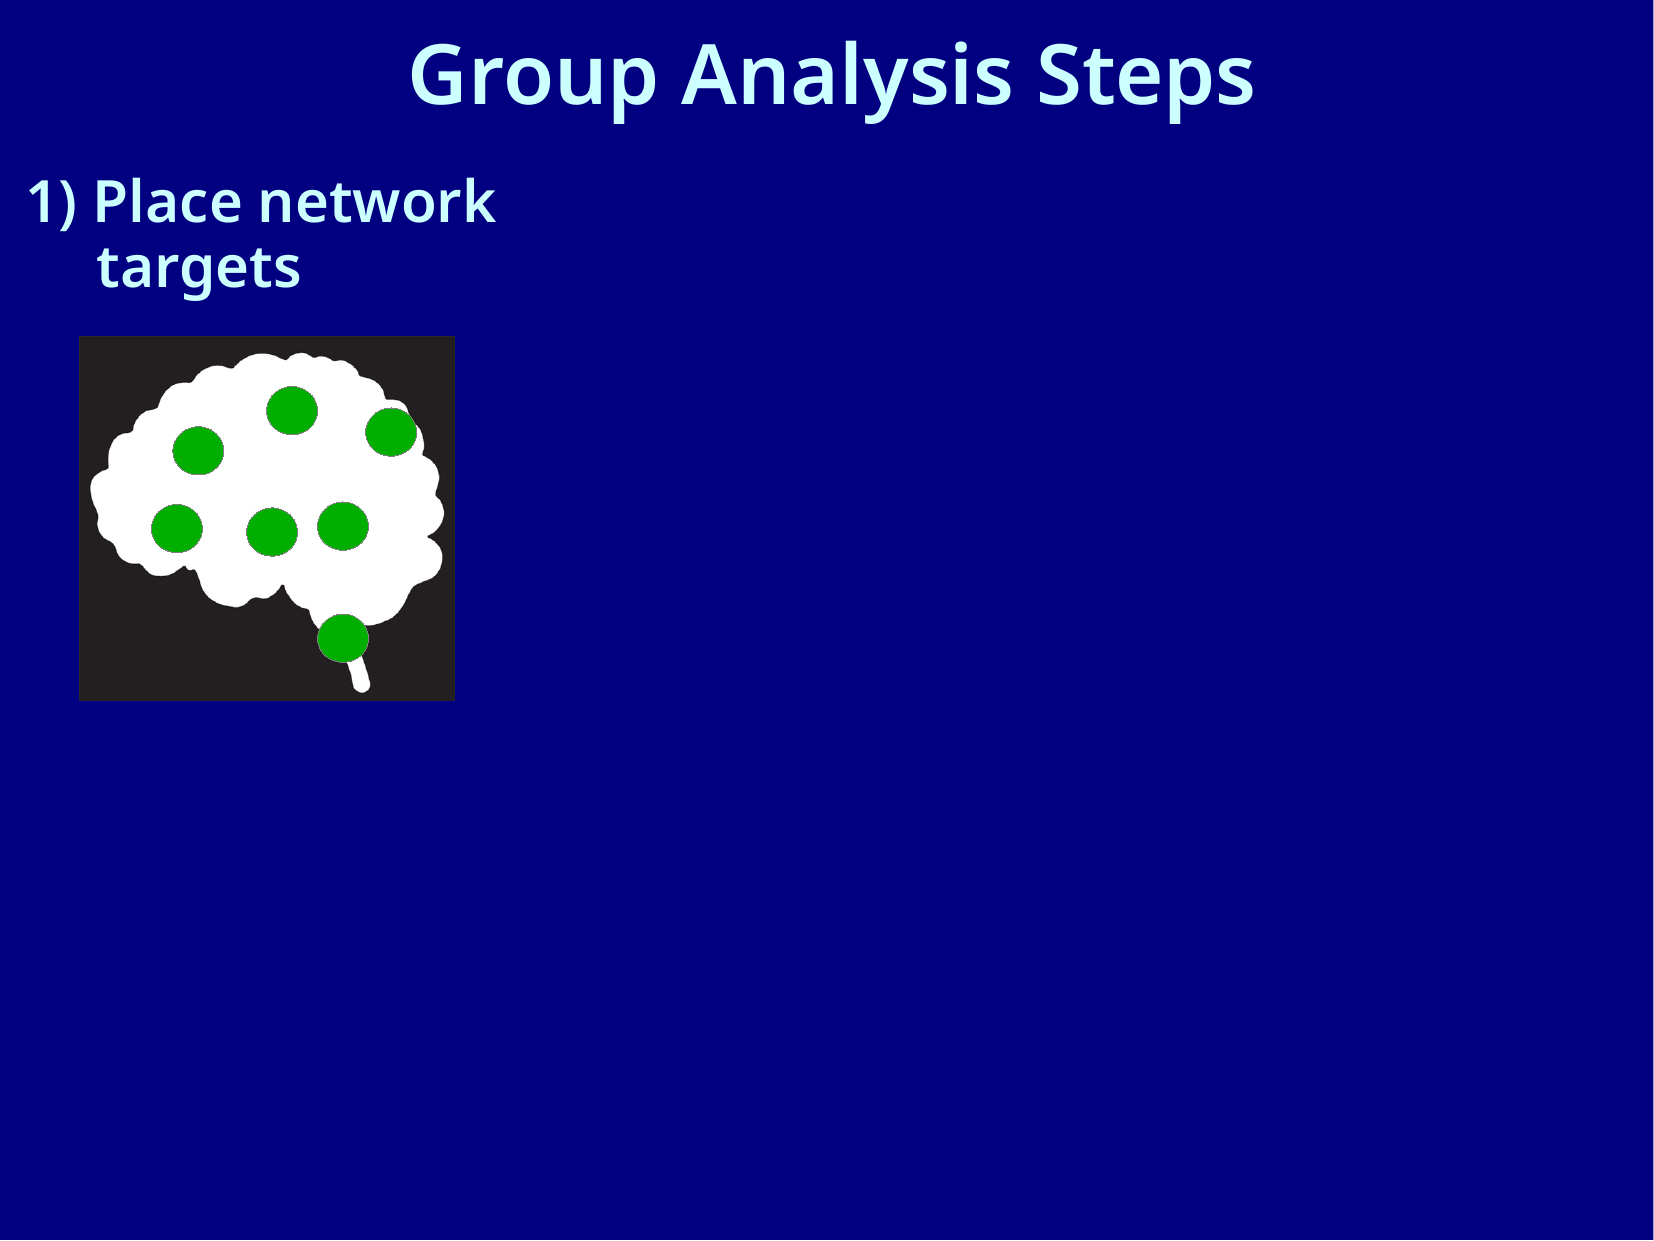

# Group Analysis Steps
1) Place network
targets